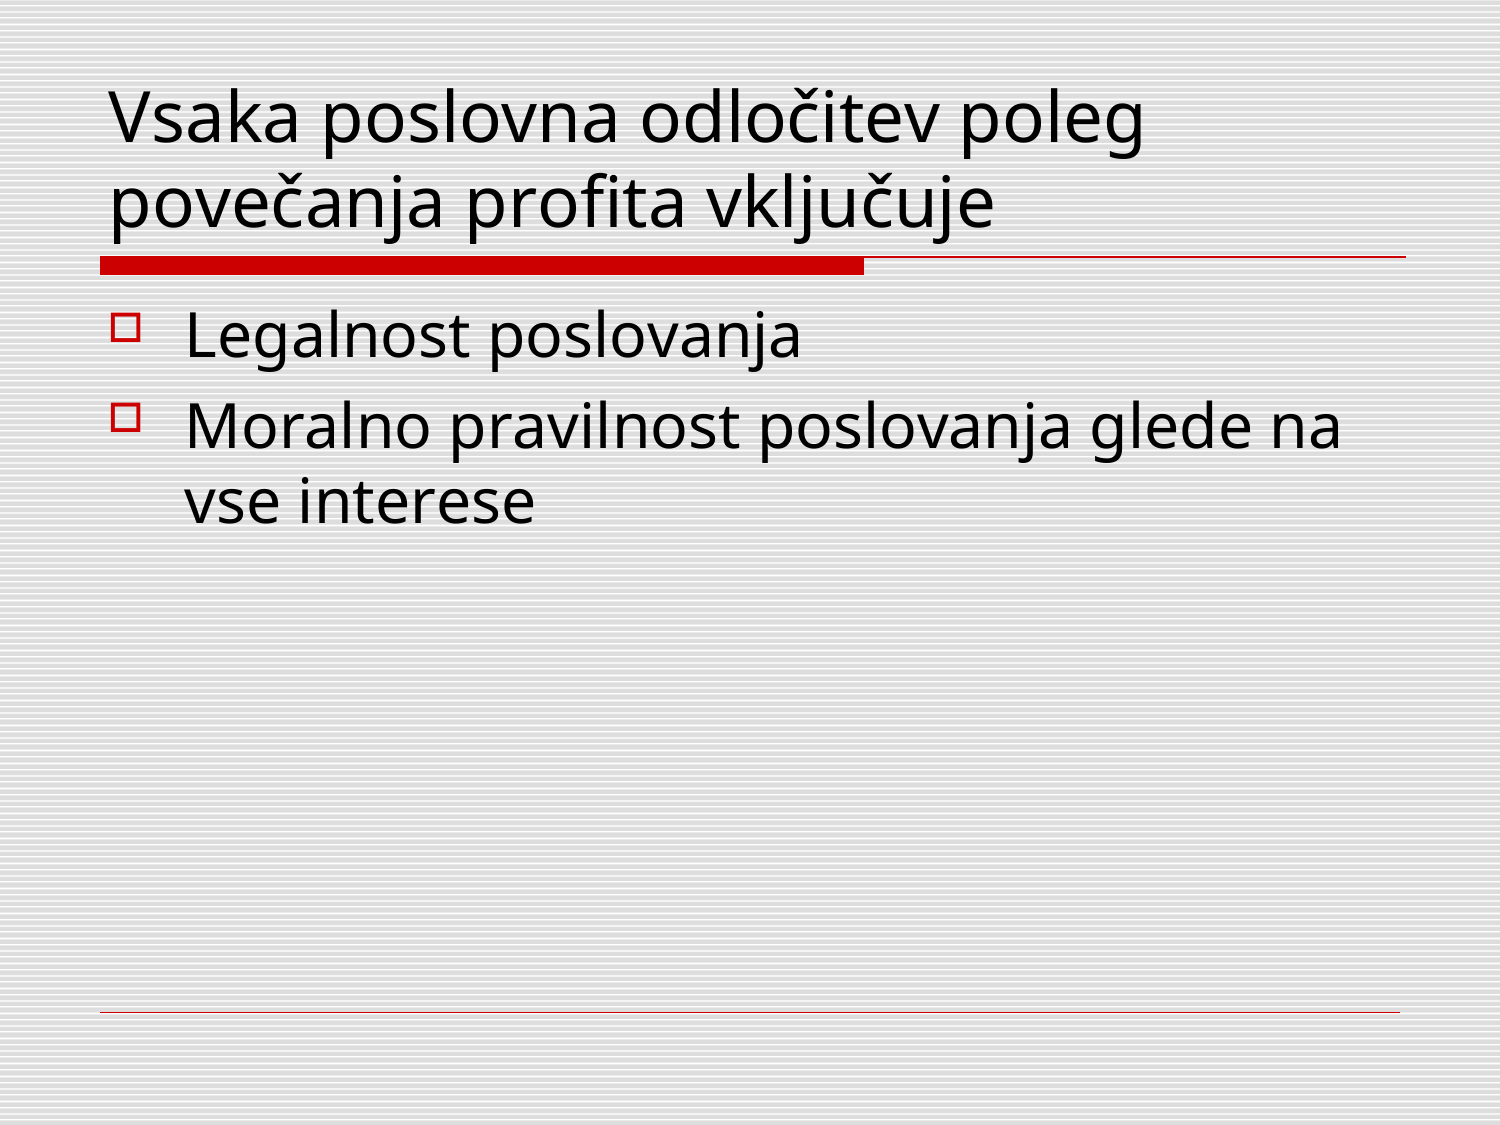

# Vsaka poslovna odločitev poleg povečanja profita vključuje
Legalnost poslovanja
Moralno pravilnost poslovanja glede na vse interese